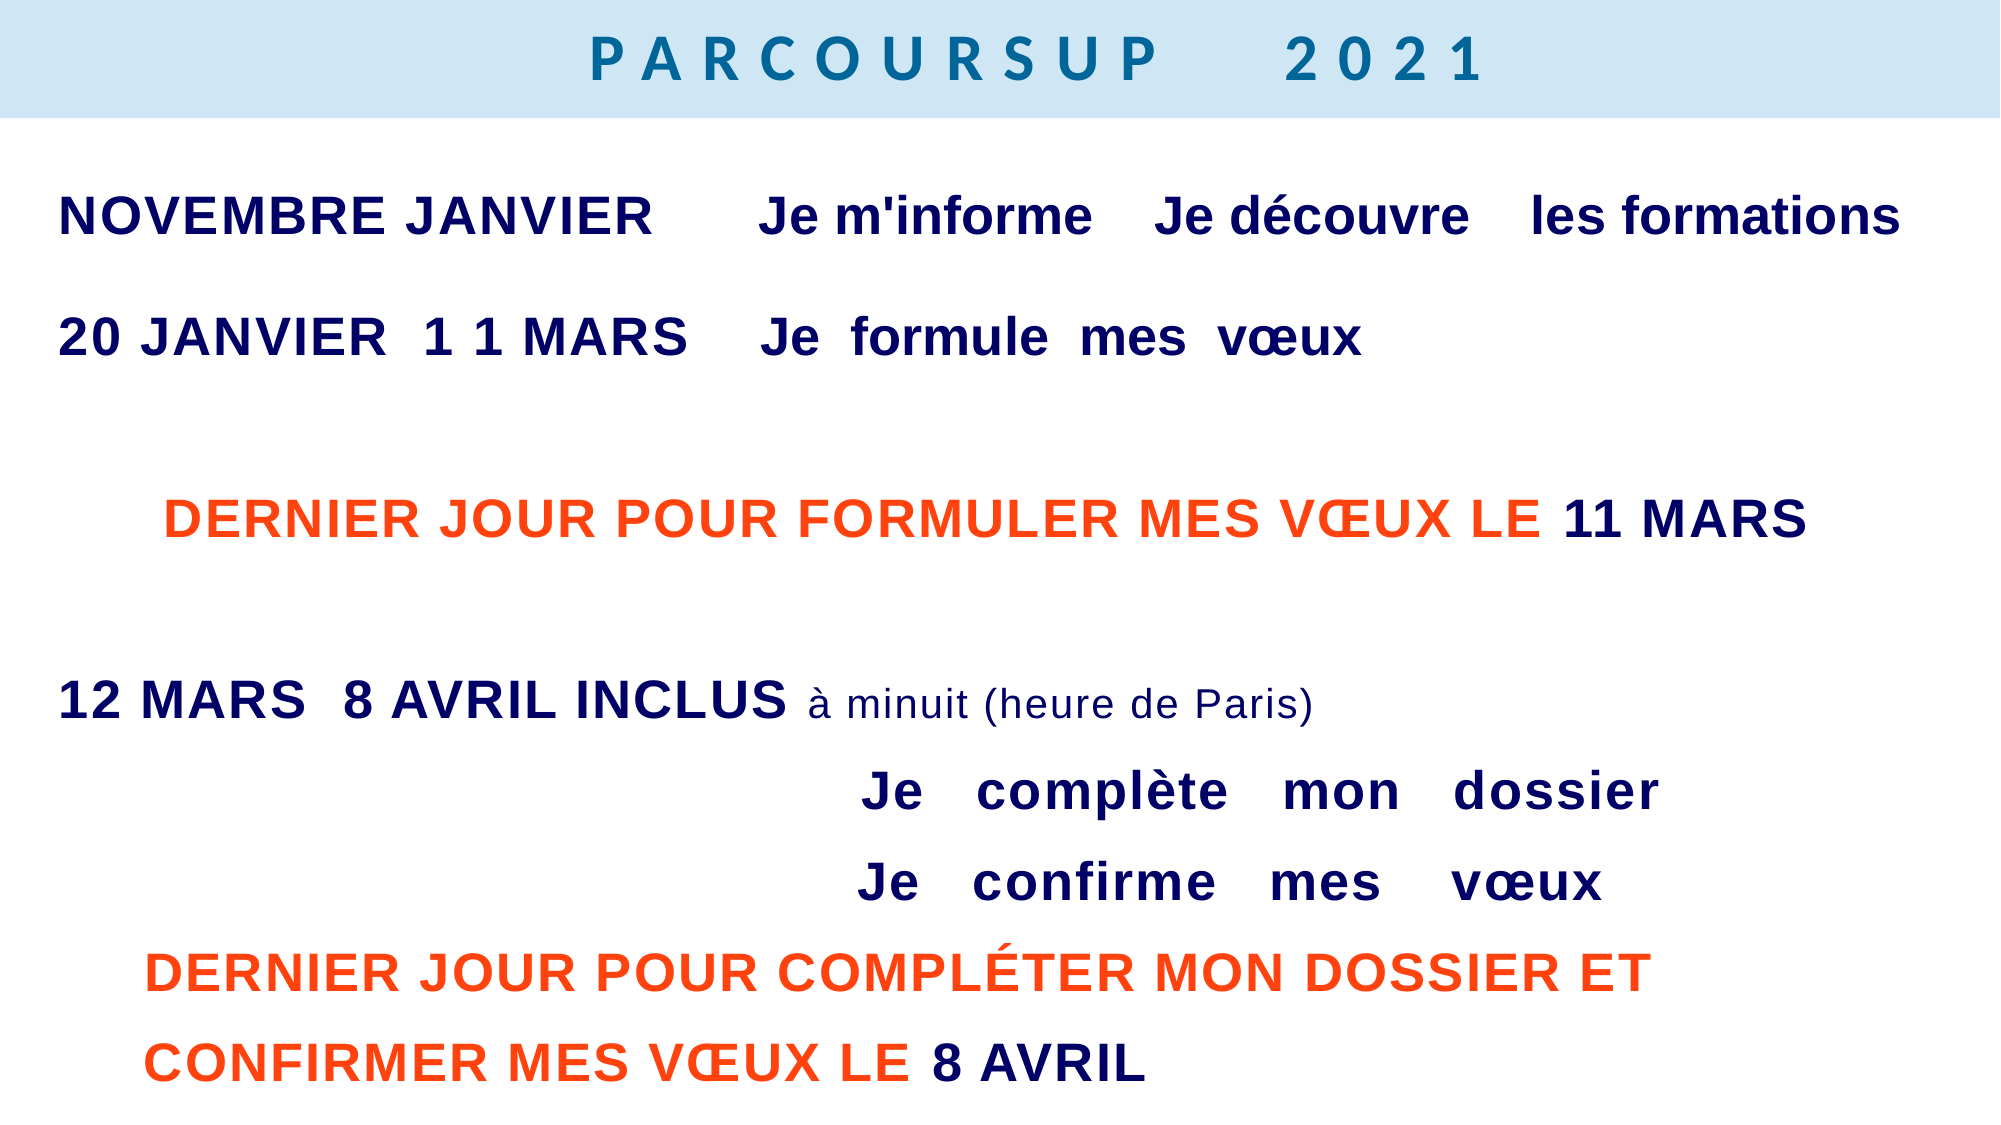

# PARCOURSUP 2021
NOVEMBRE JANVIER Je m'informe Je découvre les formations
20 JANVIER 1 1 MARS Je formule mes vœux 
 DERNIER JOUR POUR FORMULER MES VŒUX LE 11 MARS
12 MARS 8 AVRIL INCLUS à minuit (heure de Paris)
 Je complète mon dossier
 Je confirme mes vœux
 DERNIER JOUR POUR COMPLÉTER MON DOSSIER ET CONFIRMER MES VŒUX LE 8 AVRIL